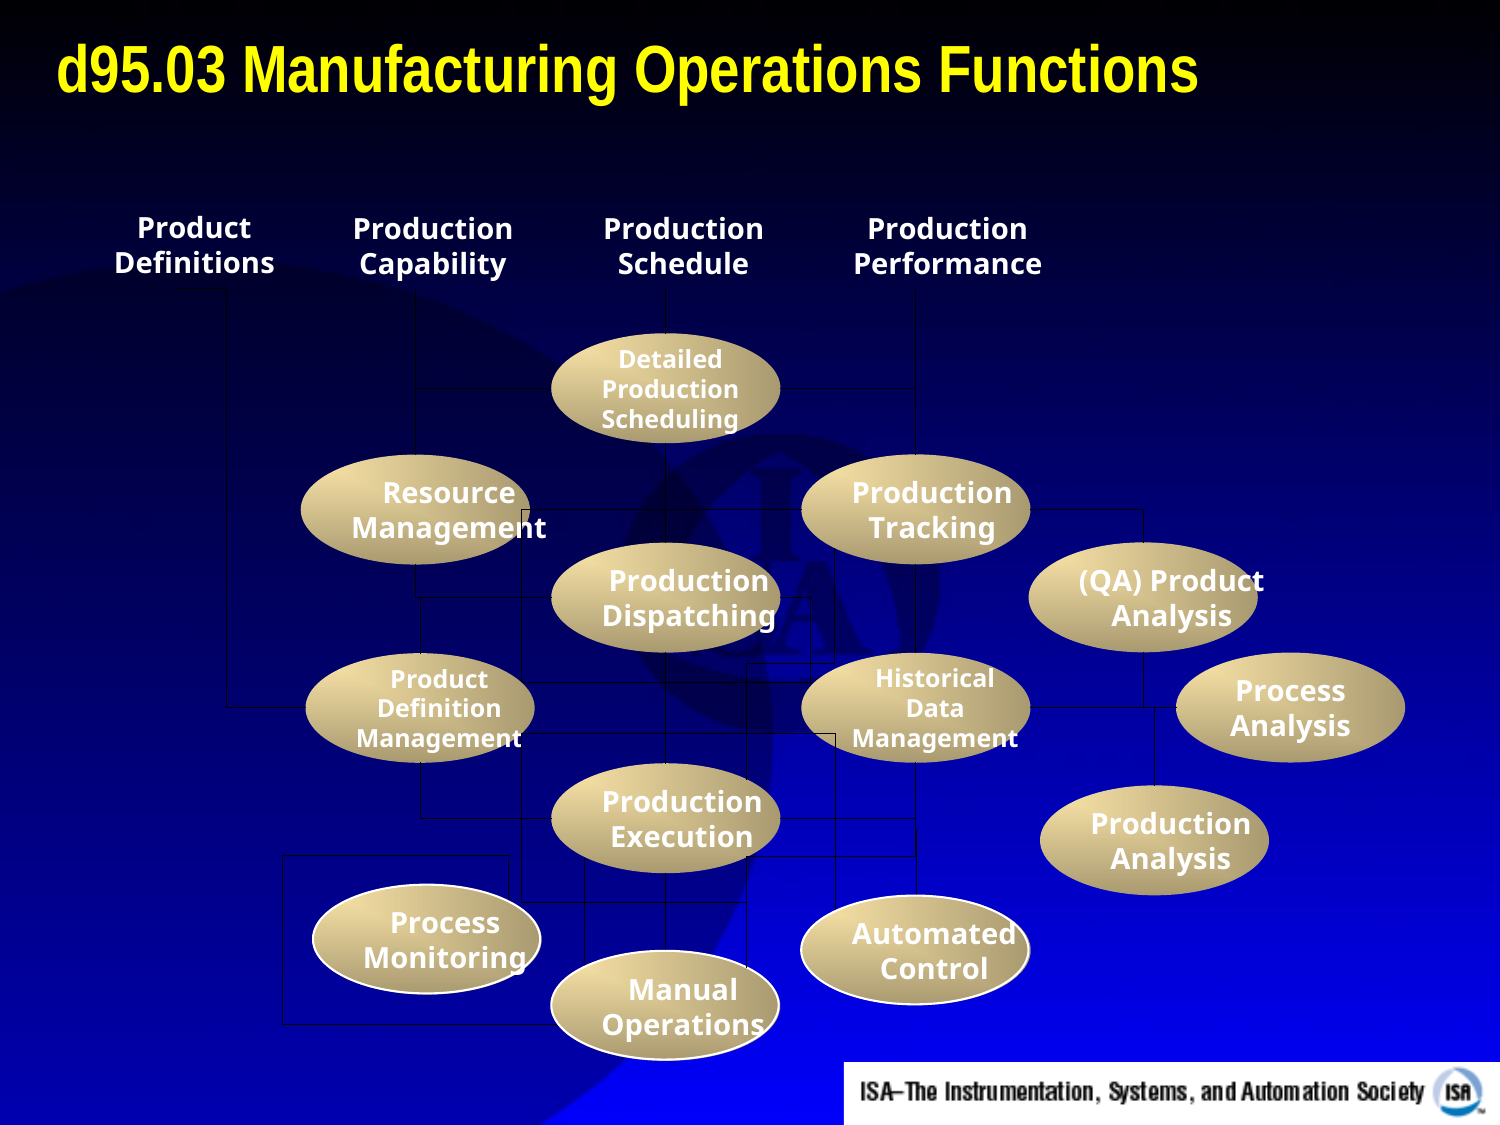

# d95.03 Manufacturing Operations Functions
Product
Definitions
Product
Definition
Management
Production
Capability
Resource
Management
Production
Schedule
Production
Performance
Detailed
Production
Scheduling
Production
Tracking
Production
Dispatching
Historical
Data
Management
Production
Execution
(QA) Product
Analysis
Process
Analysis
Production
Analysis
Process
Monitoring
Automated
Control
Manual
Operations